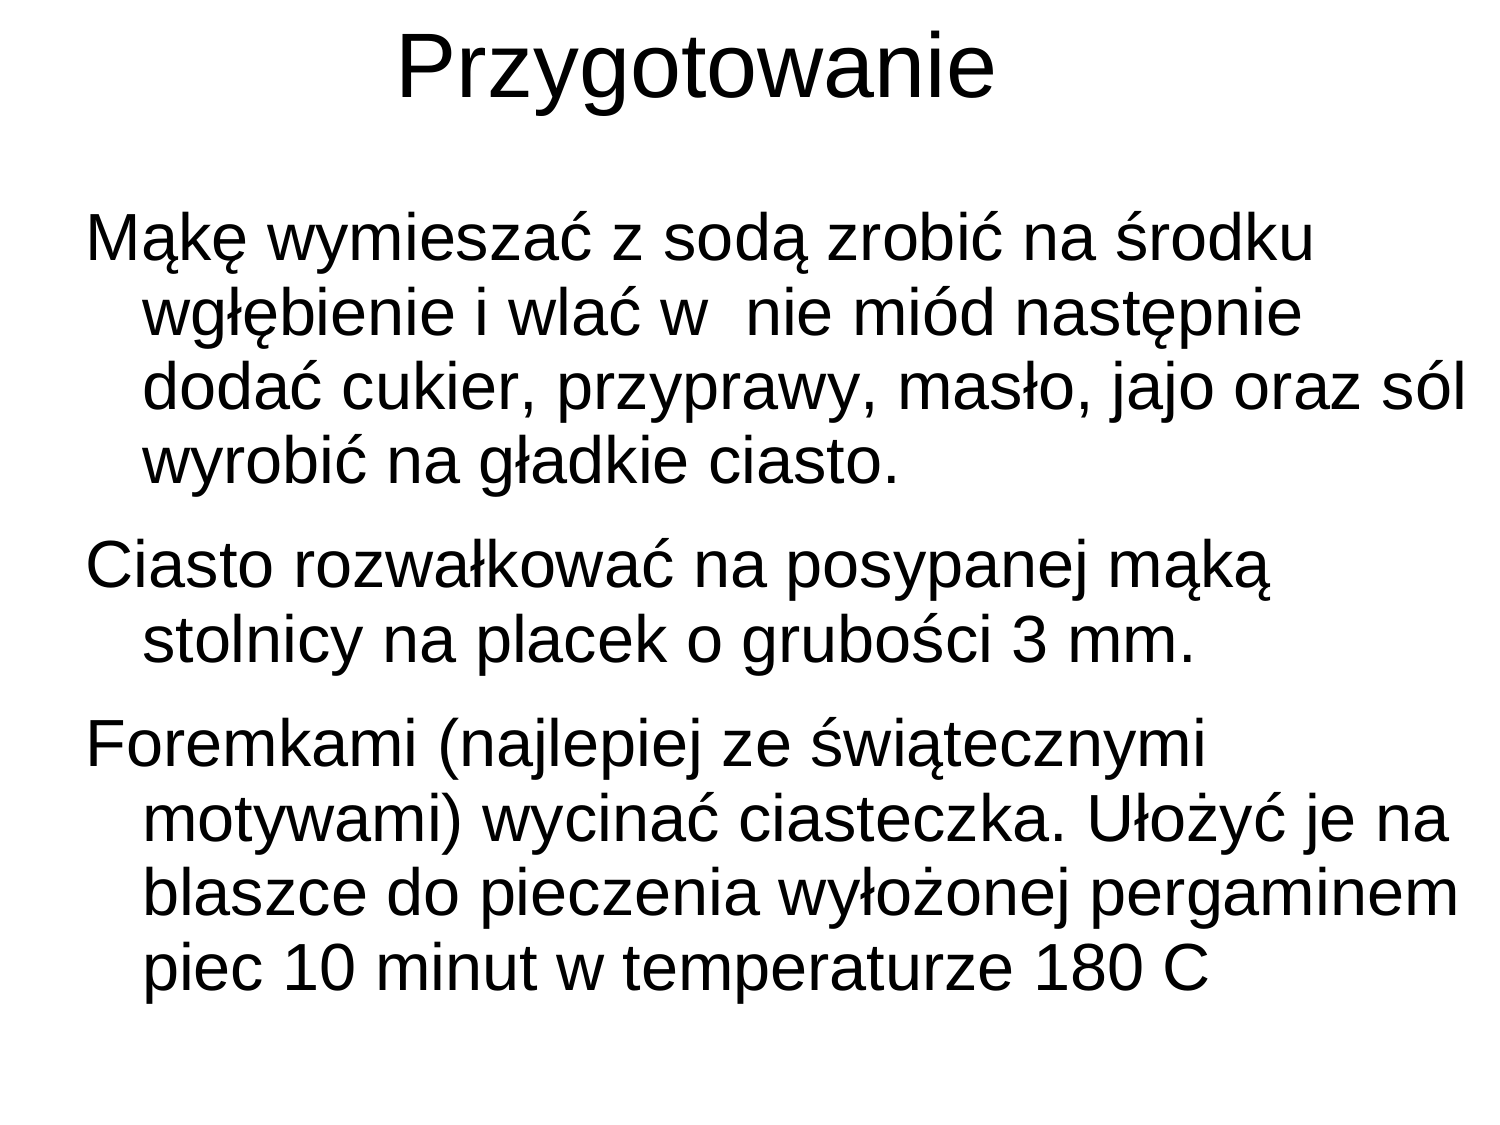

# Przygotowanie
Mąkę wymieszać z sodą zrobić na środku wgłębienie i wlać w nie miód następnie dodać cukier, przyprawy, masło, jajo oraz sól wyrobić na gładkie ciasto.
Ciasto rozwałkować na posypanej mąką stolnicy na placek o grubości 3 mm.
Foremkami (najlepiej ze świątecznymi motywami) wycinać ciasteczka. Ułożyć je na blaszce do pieczenia wyłożonej pergaminem piec 10 minut w temperaturze 180 C